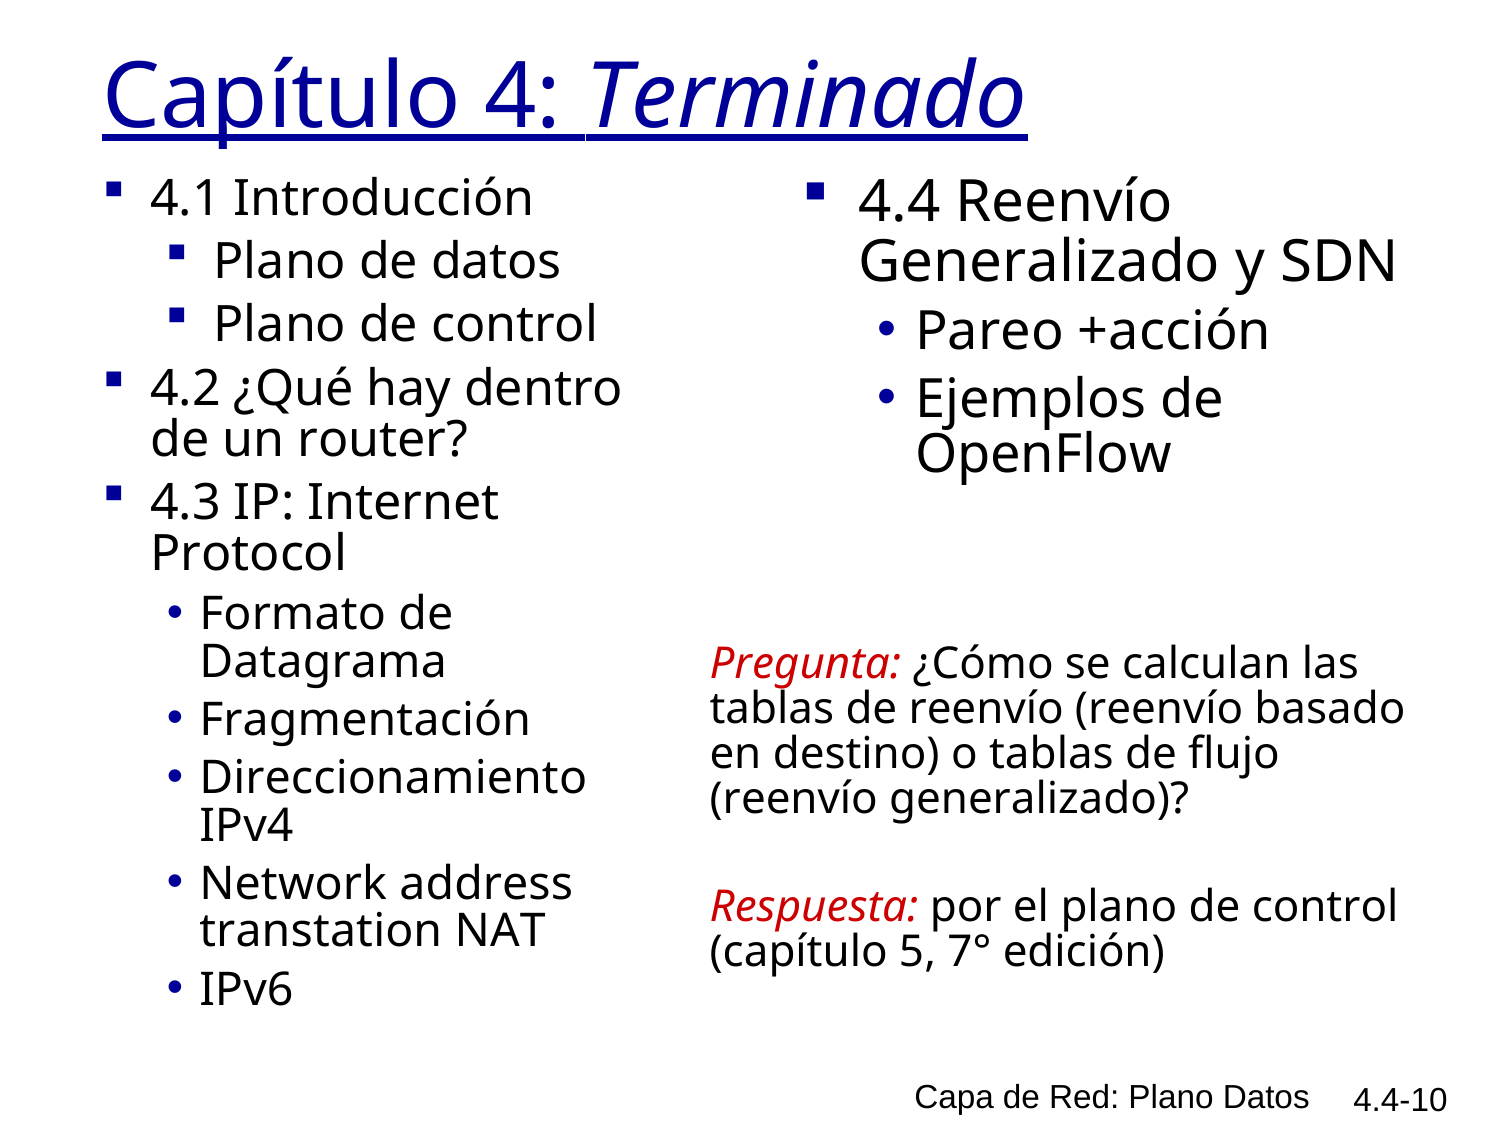

Capítulo 4: Terminado
# 4.1 Introducción
Plano de datos
Plano de control
4.2 ¿Qué hay dentro de un router?
4.3 IP: Internet Protocol
Formato de Datagrama
Fragmentación
Direccionamiento IPv4
Network address transtation NAT
IPv6
4.4 Reenvío Generalizado y SDN
Pareo +acción
Ejemplos de OpenFlow
Pregunta: ¿Cómo se calculan las tablas de reenvío (reenvío basado en destino) o tablas de flujo (reenvío generalizado)?
Respuesta: por el plano de control (capítulo 5, 7° edición)
10